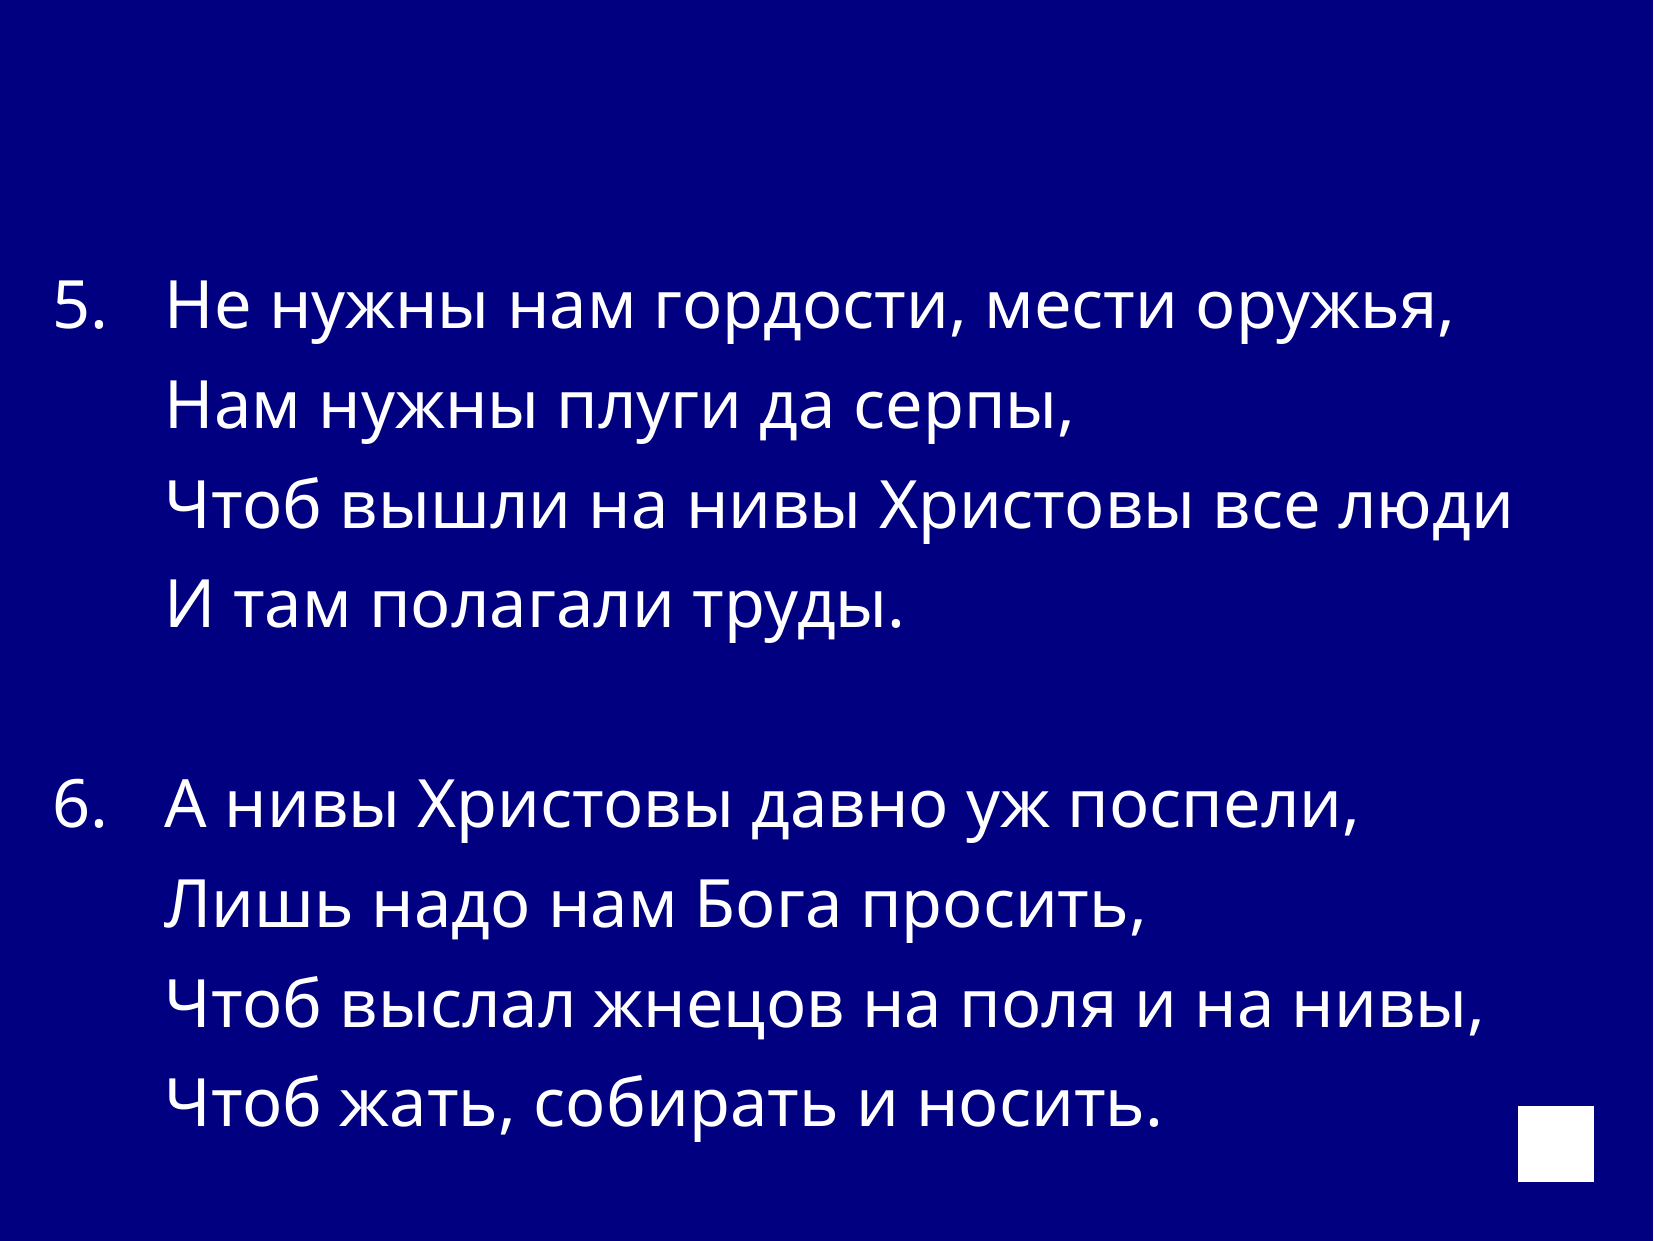

5.	Не нужны нам гордости, мести оружья,
	Нам нужны плуги да серпы,
	Чтоб вышли на нивы Христовы все люди
	И там полагали труды.
6.	А нивы Христовы давно уж поспели,
	Лишь надо нам Бога просить,
	Чтоб выслал жнецов на поля и на нивы,
	Чтоб жать, собирать и носить.